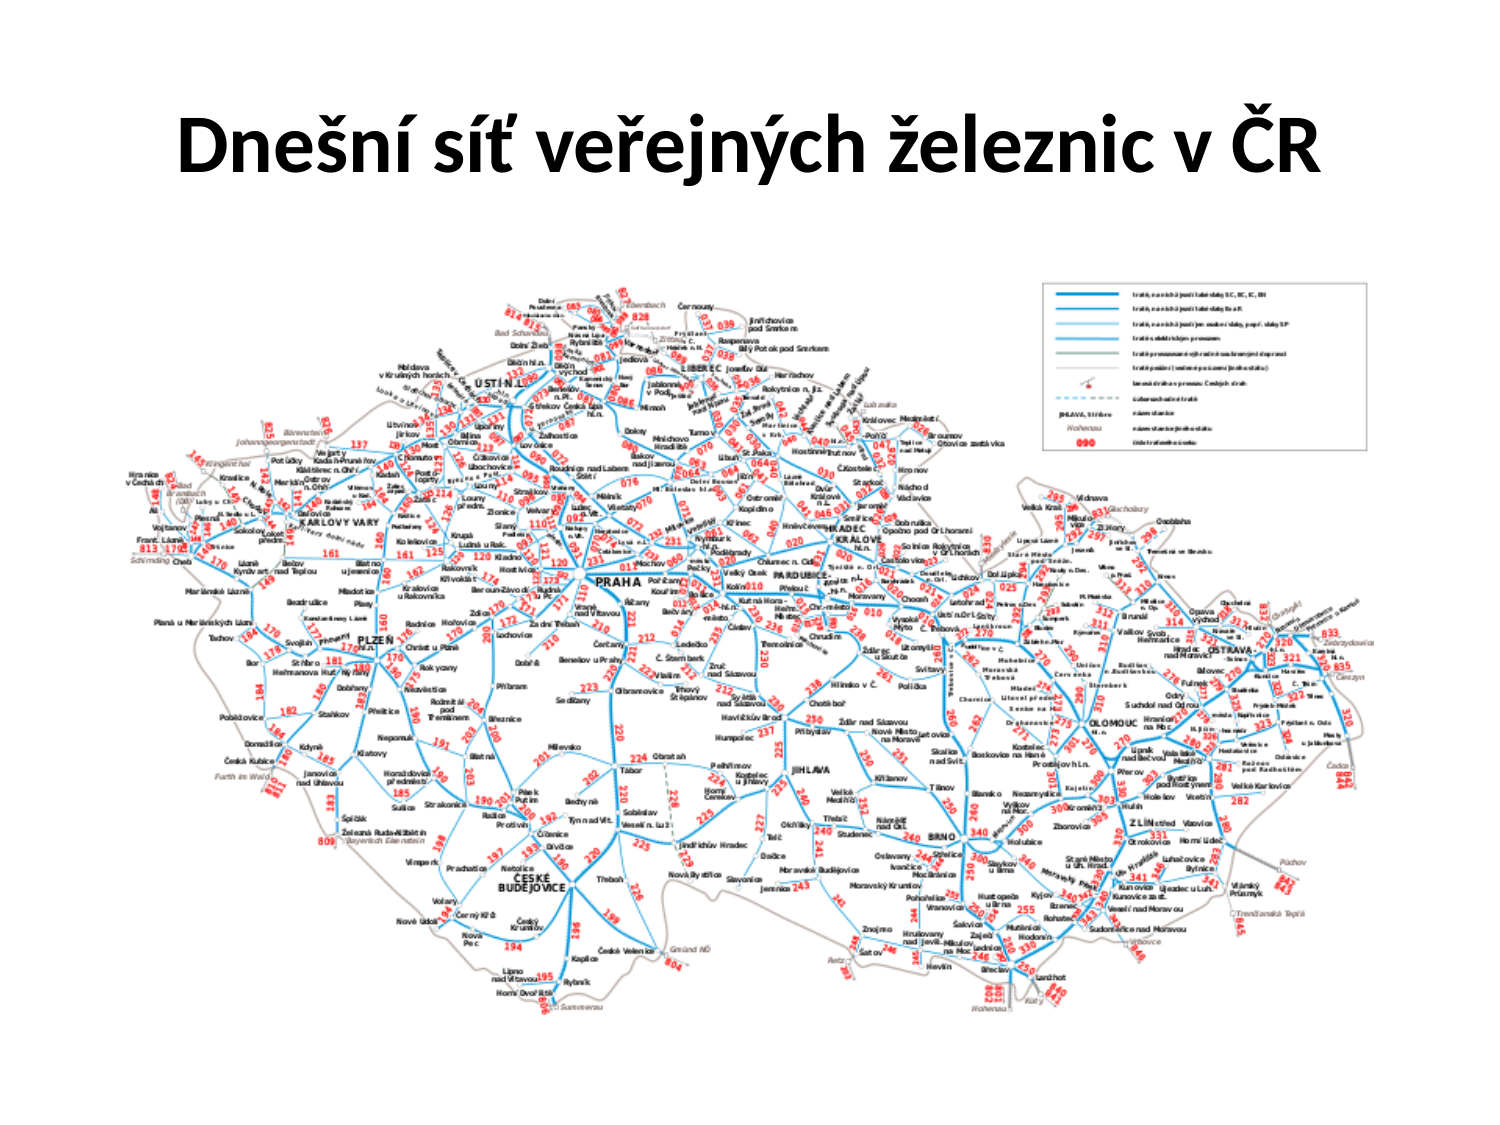

# Dnešní síť veřejných železnic v ČR